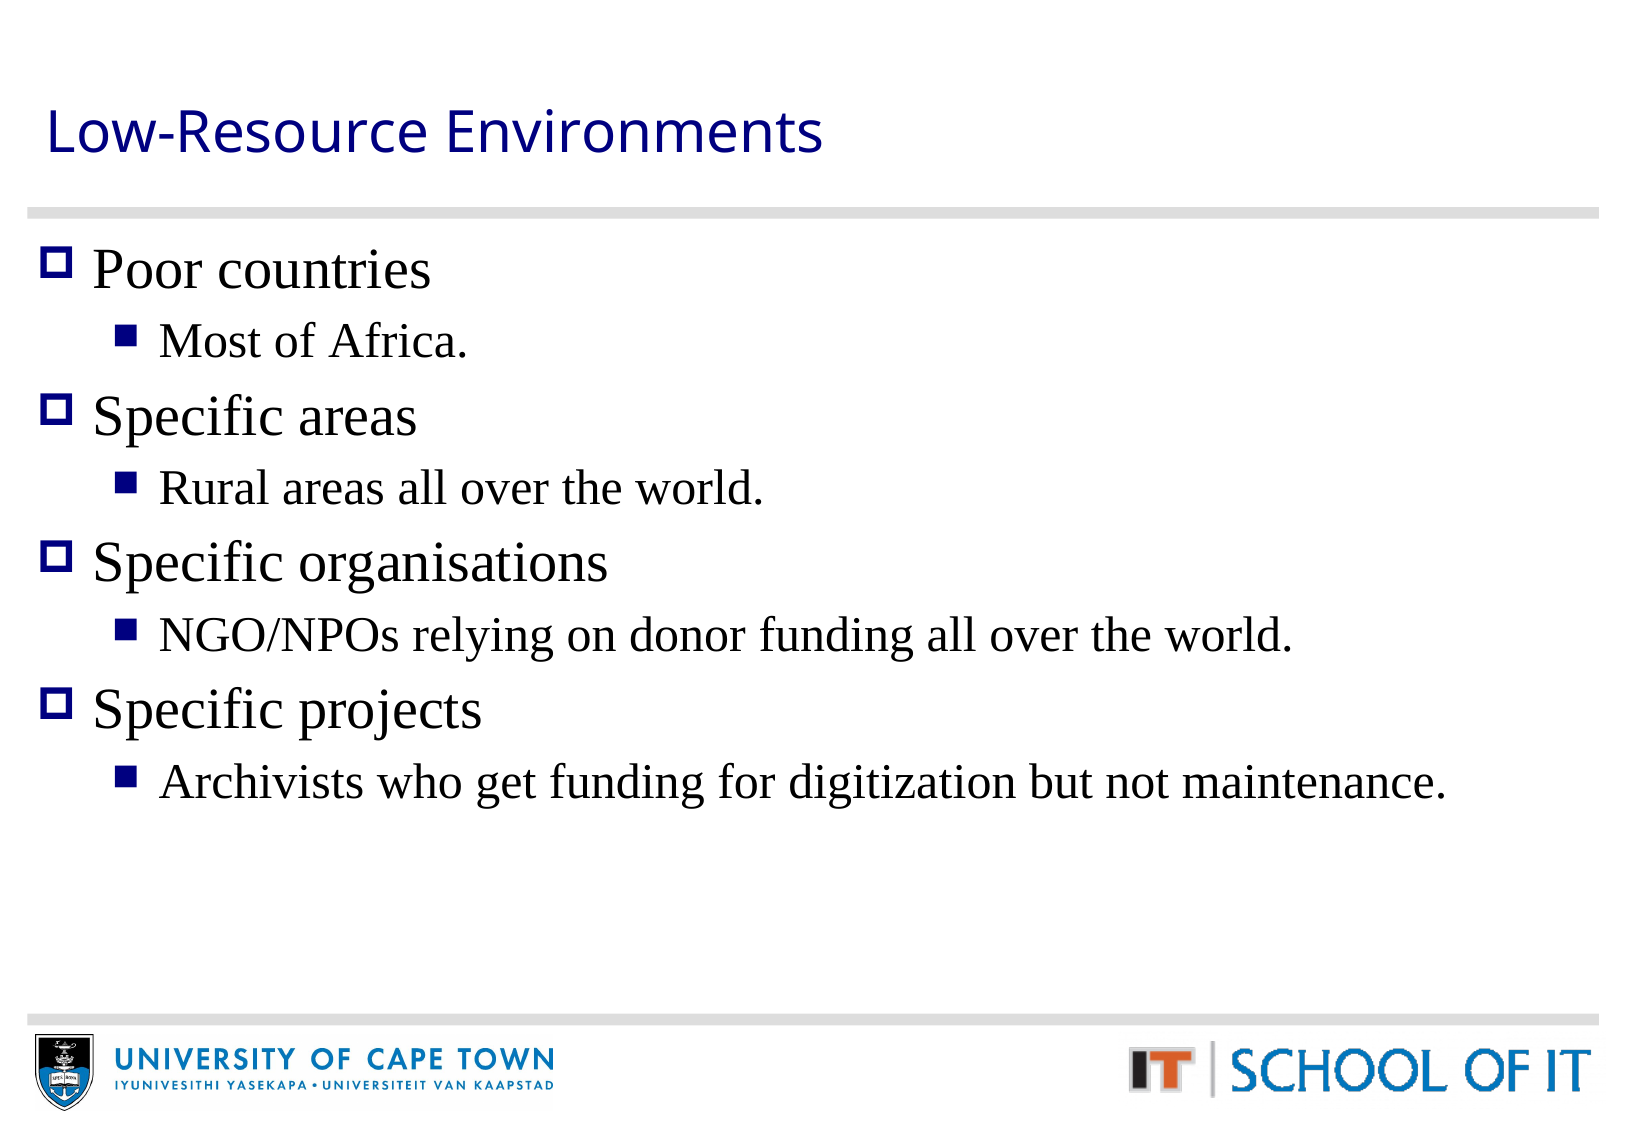

# Low-Resource Environments
Poor countries
Most of Africa.
Specific areas
Rural areas all over the world.
Specific organisations
NGO/NPOs relying on donor funding all over the world.
Specific projects
Archivists who get funding for digitization but not maintenance.